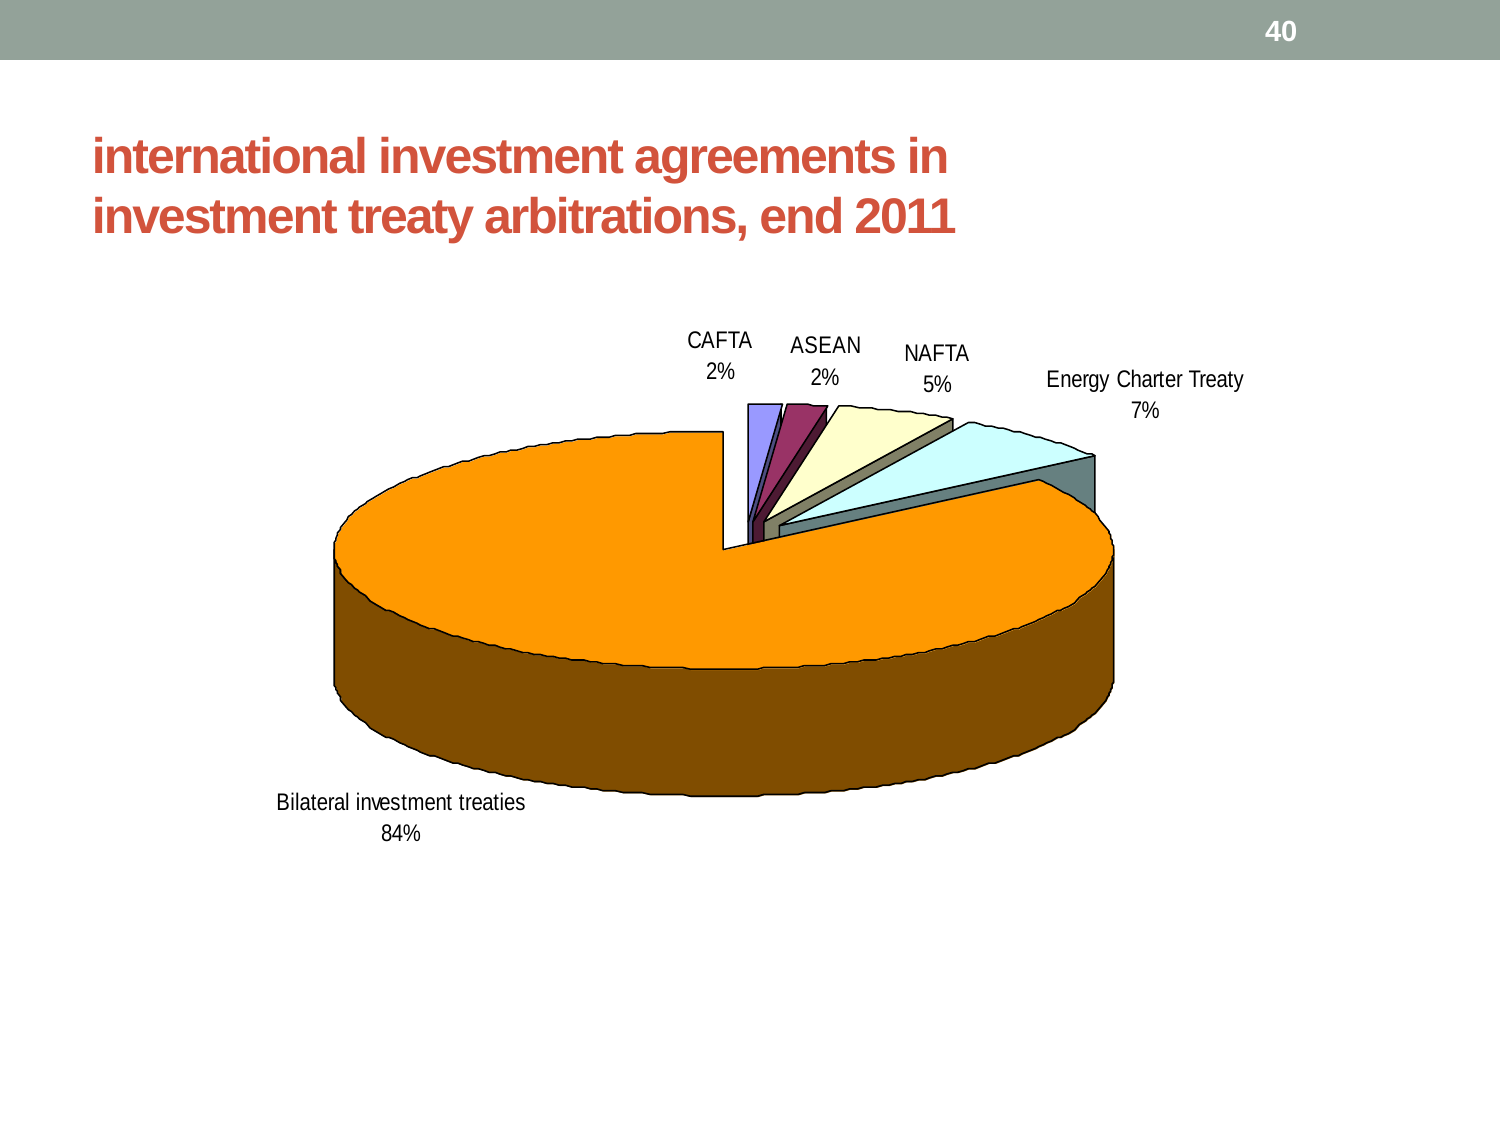

# international investment agreements in investment treaty arbitrations, end 2011